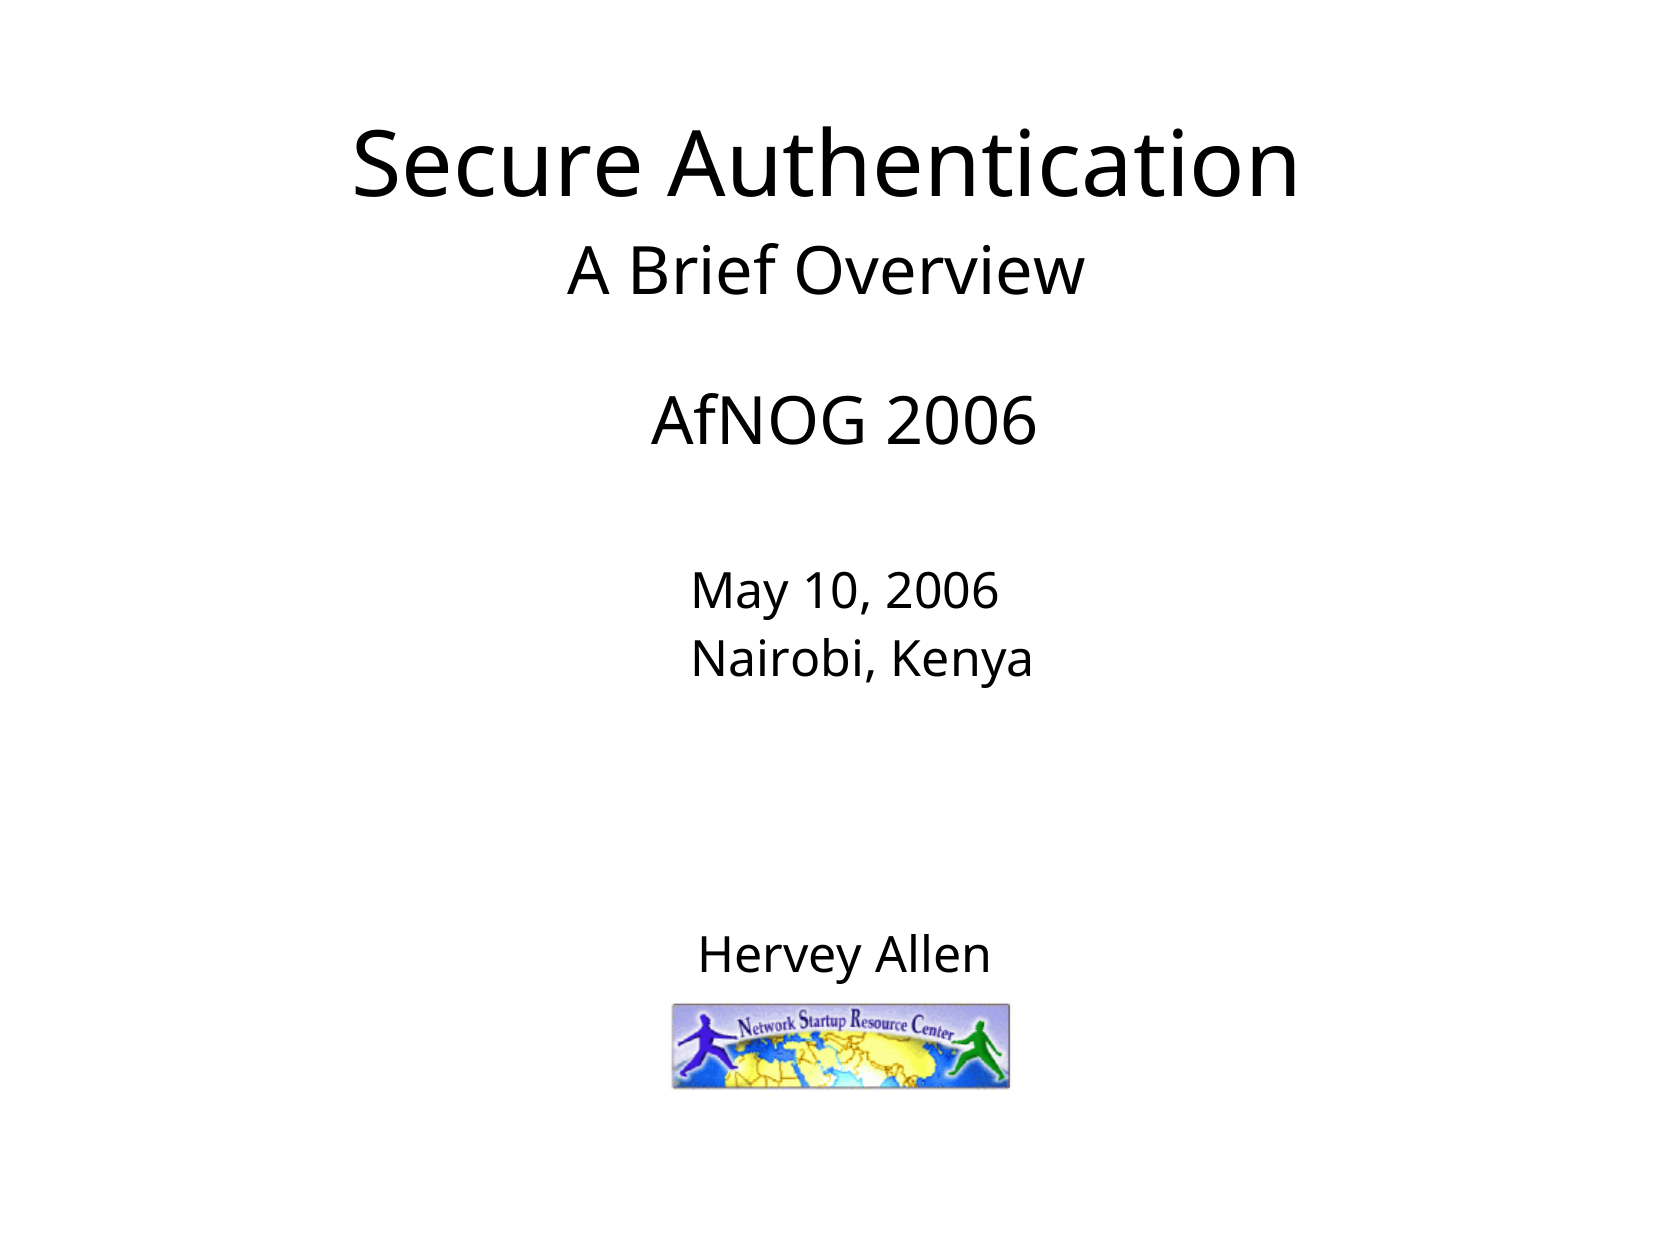

# Secure Authentication A Brief Overview
AfNOG 2006
May 10, 2006
Nairobi, Kenya
Hervey Allen